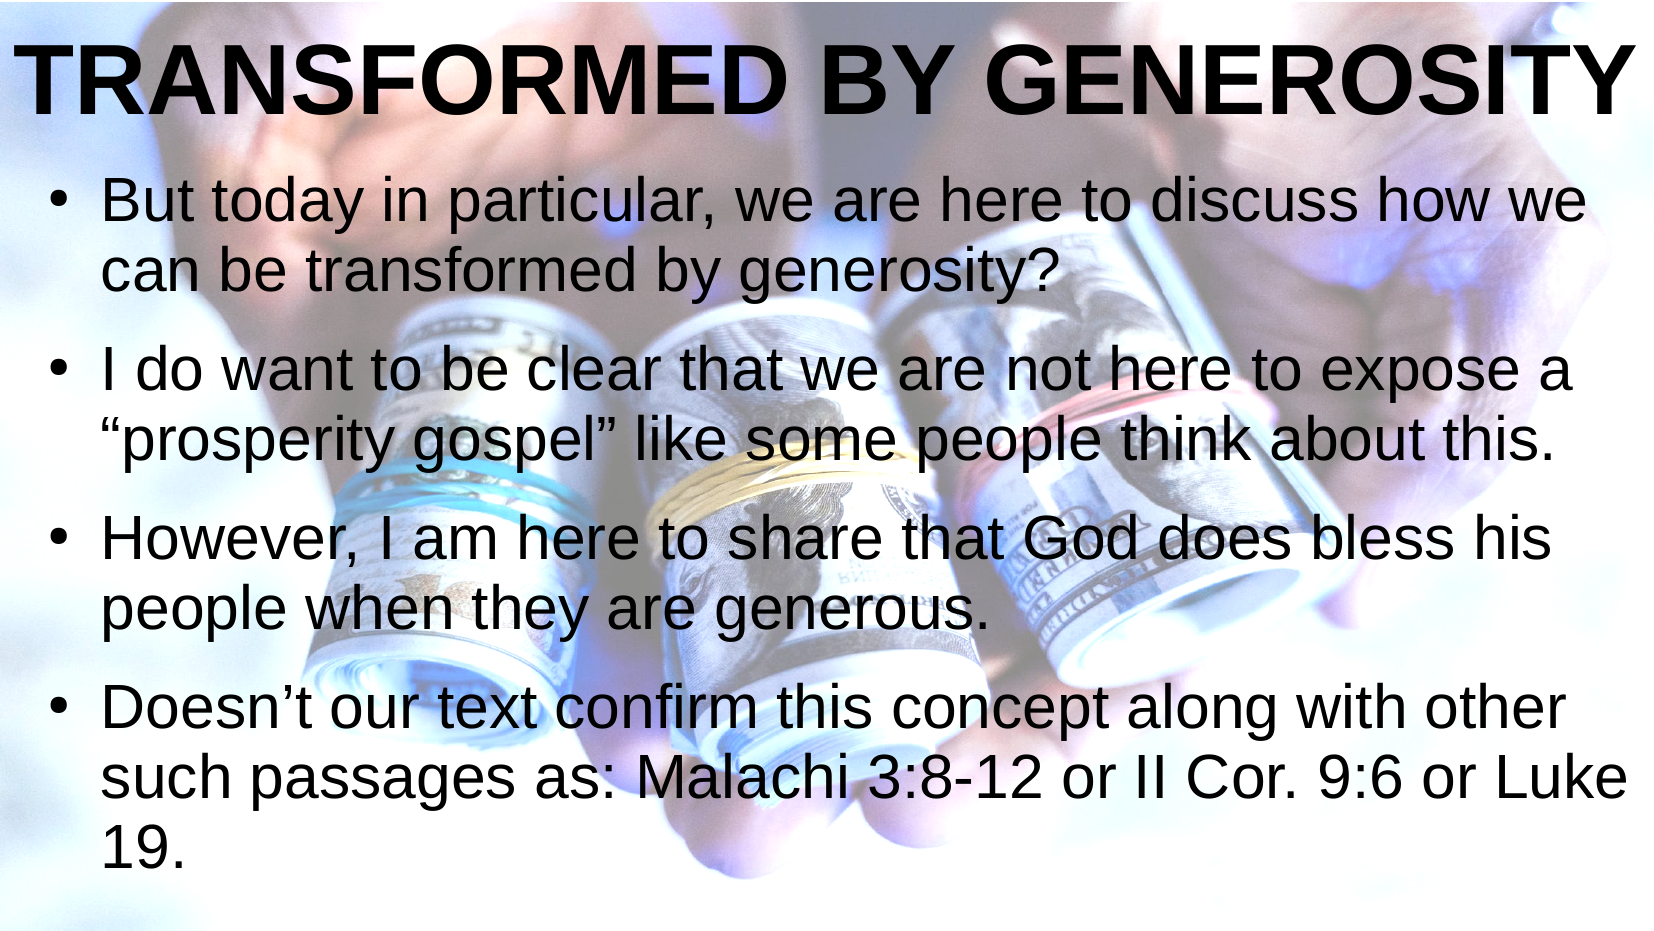

# TRANSFORMED BY GENEROSITY
But today in particular, we are here to discuss how we can be transformed by generosity?
I do want to be clear that we are not here to expose a “prosperity gospel” like some people think about this.
However, I am here to share that God does bless his people when they are generous.
Doesn’t our text confirm this concept along with other such passages as: Malachi 3:8-12 or II Cor. 9:6 or Luke 19.